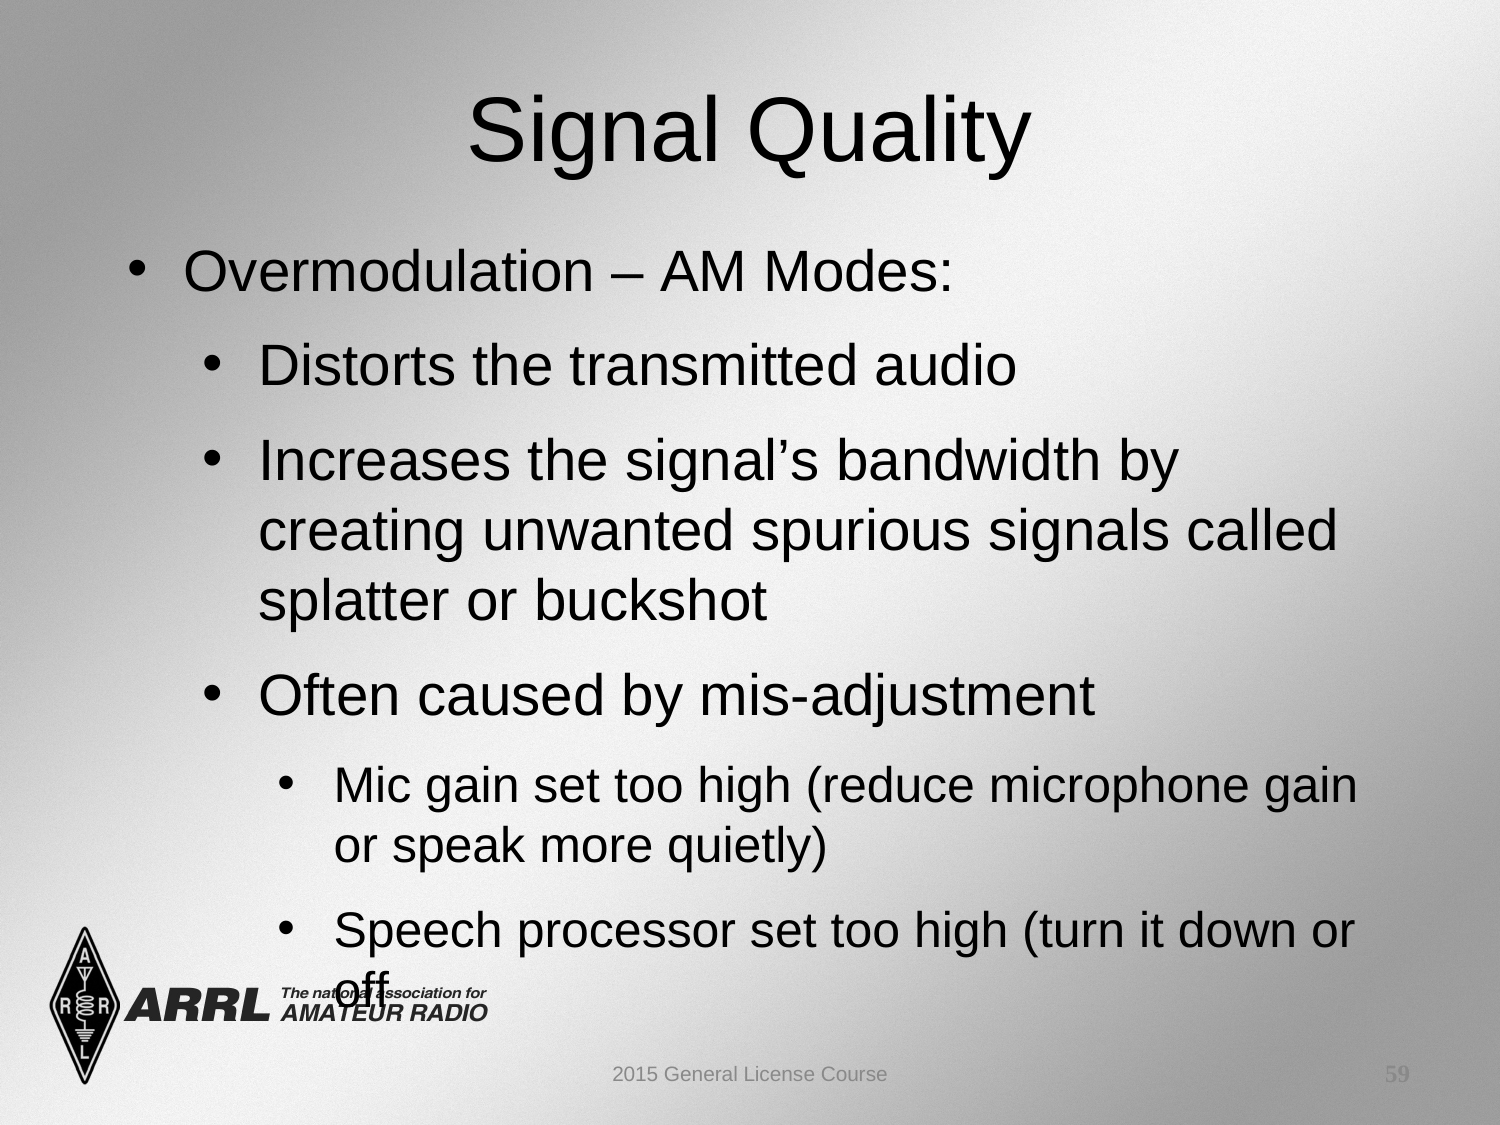

Signal Quality
Overmodulation – AM Modes:
Distorts the transmitted audio
Increases the signal’s bandwidth by creating unwanted spurious signals called splatter or buckshot
Often caused by mis-adjustment
Mic gain set too high (reduce microphone gain or speak more quietly)
Speech processor set too high (turn it down or off
2015 General License Course